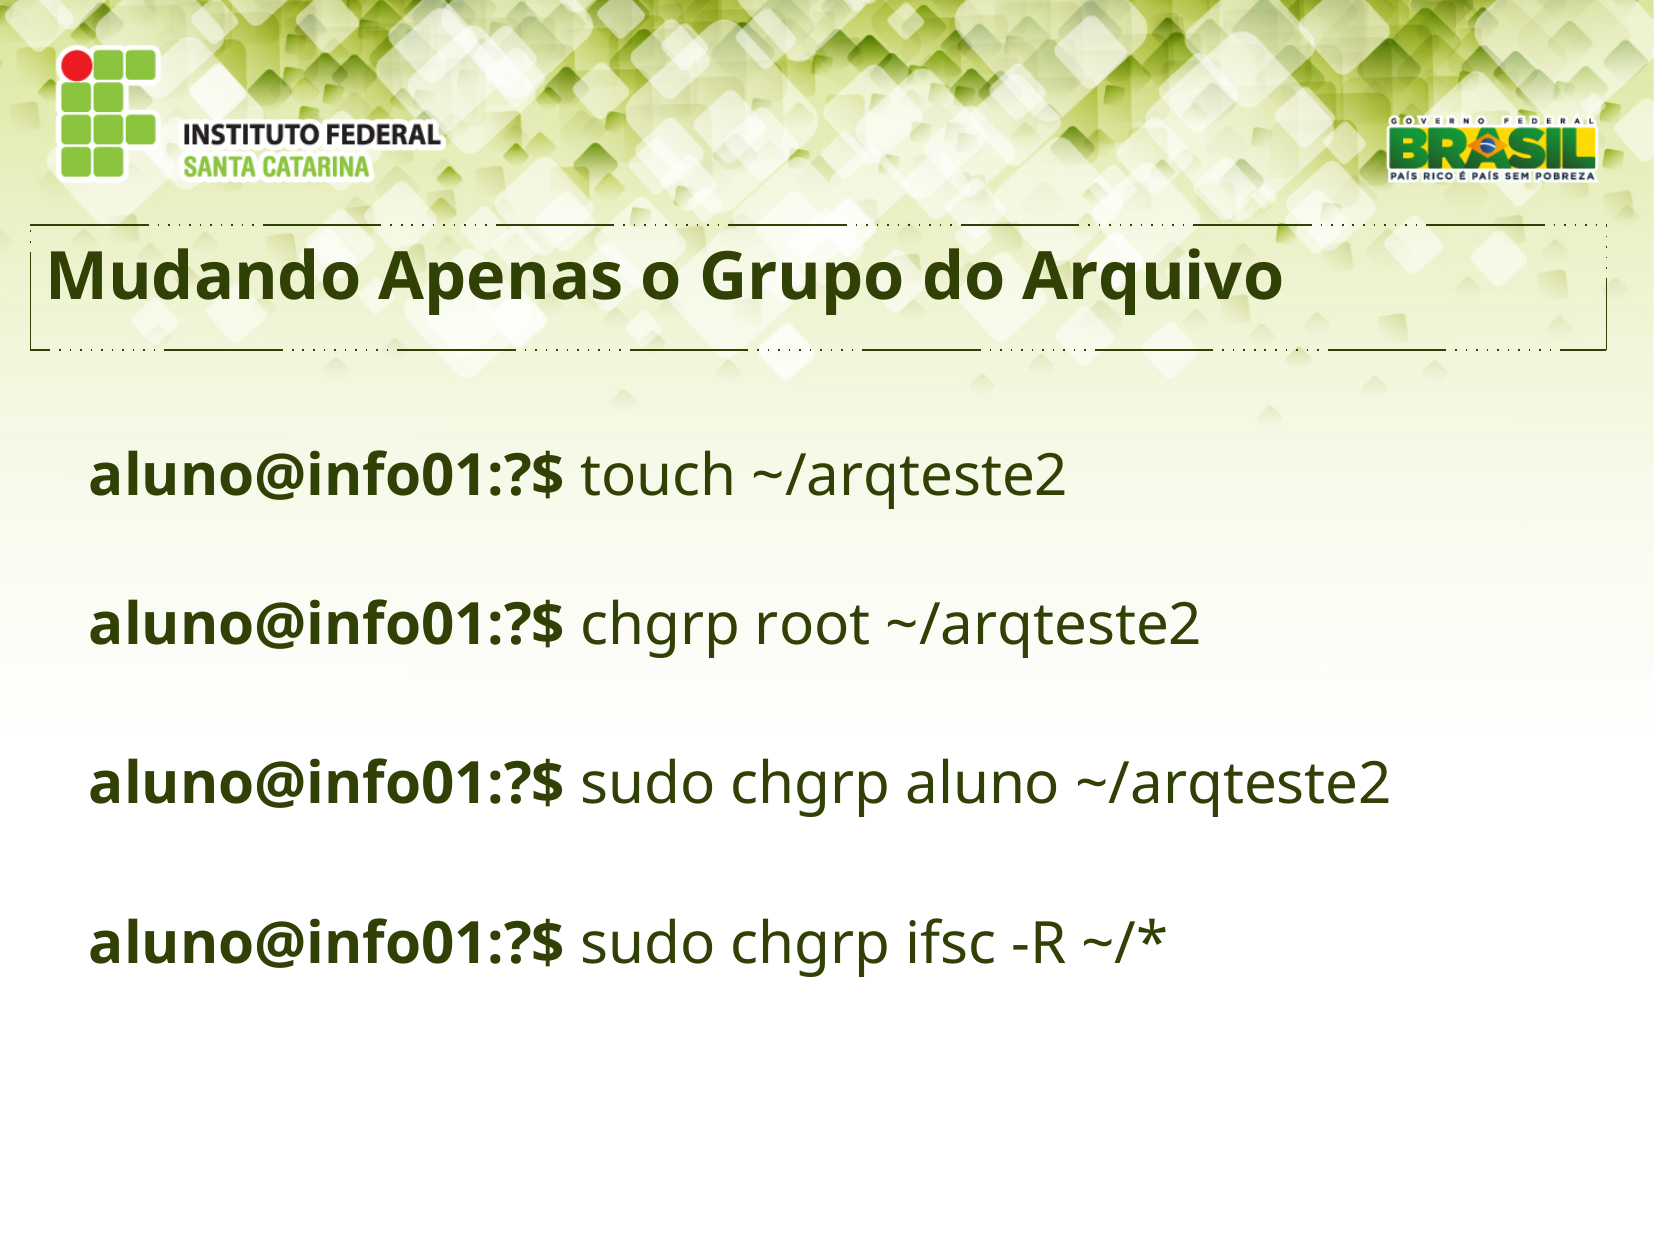

Mudando Apenas o Grupo do Arquivo
aluno@info01:?$ touch ~/arqteste2
aluno@info01:?$ chgrp root ~/arqteste2
aluno@info01:?$ sudo chgrp aluno ~/arqteste2
aluno@info01:?$ sudo chgrp ifsc -R ~/*